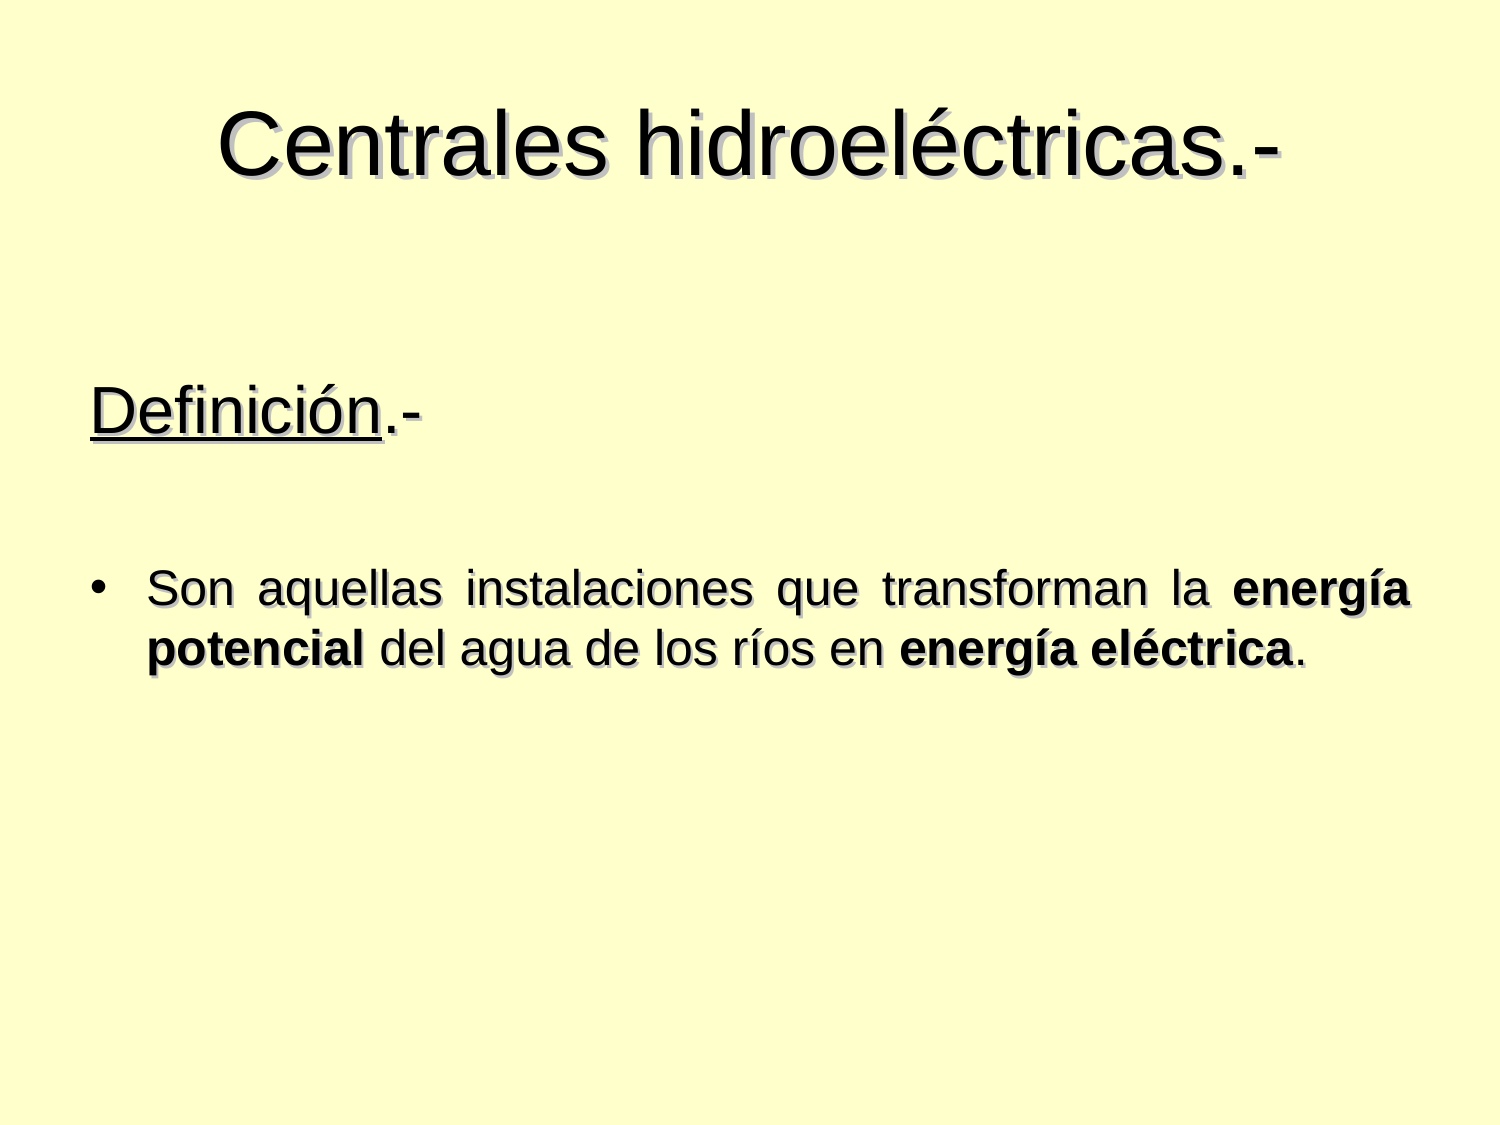

# Centrales hidroeléctricas.-
Definición.-
Son aquellas instalaciones que transforman la energía potencial del agua de los ríos en energía eléctrica.